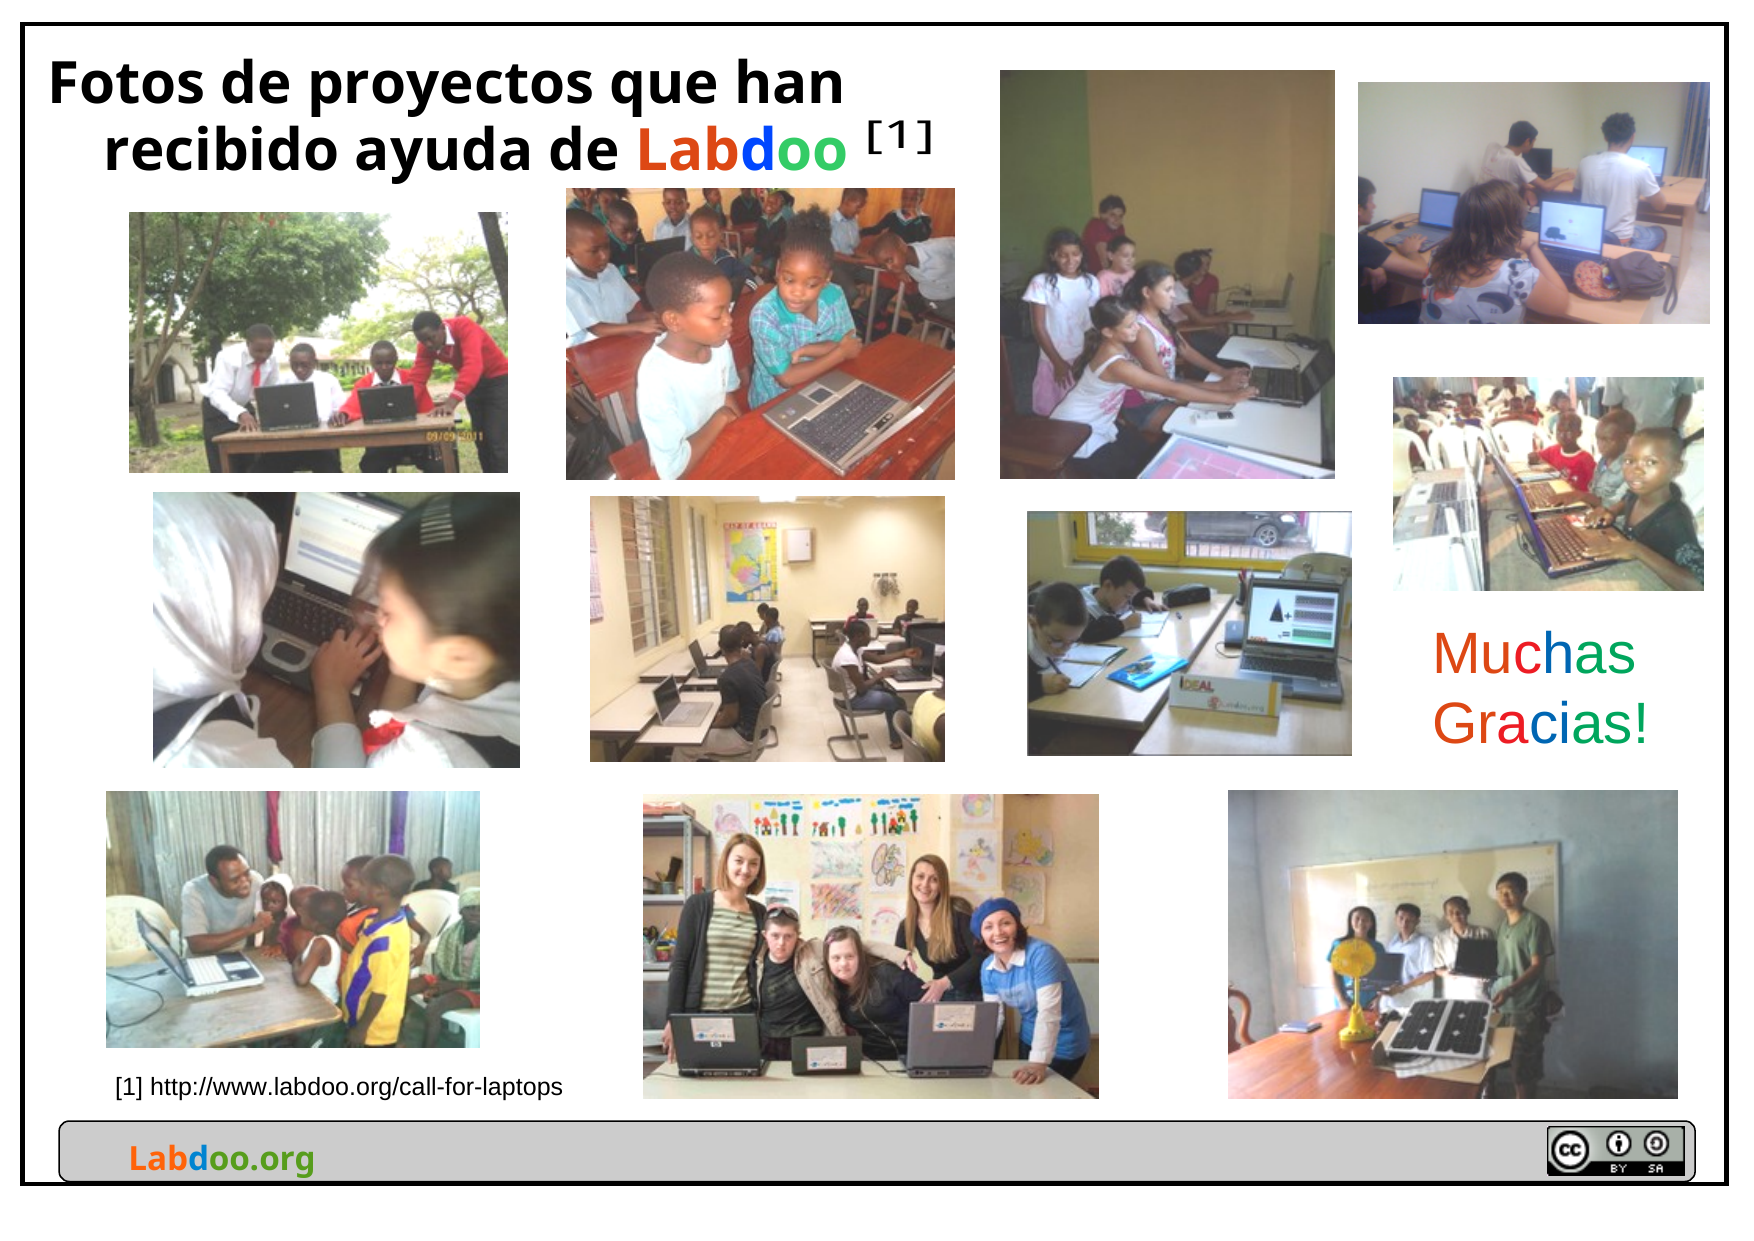

# Fotos de proyectos que han recibido ayuda de Labdoo [1]
Muchas Gracias!
[1] http://www.labdoo.org/call-for-laptops
Labdoo.org